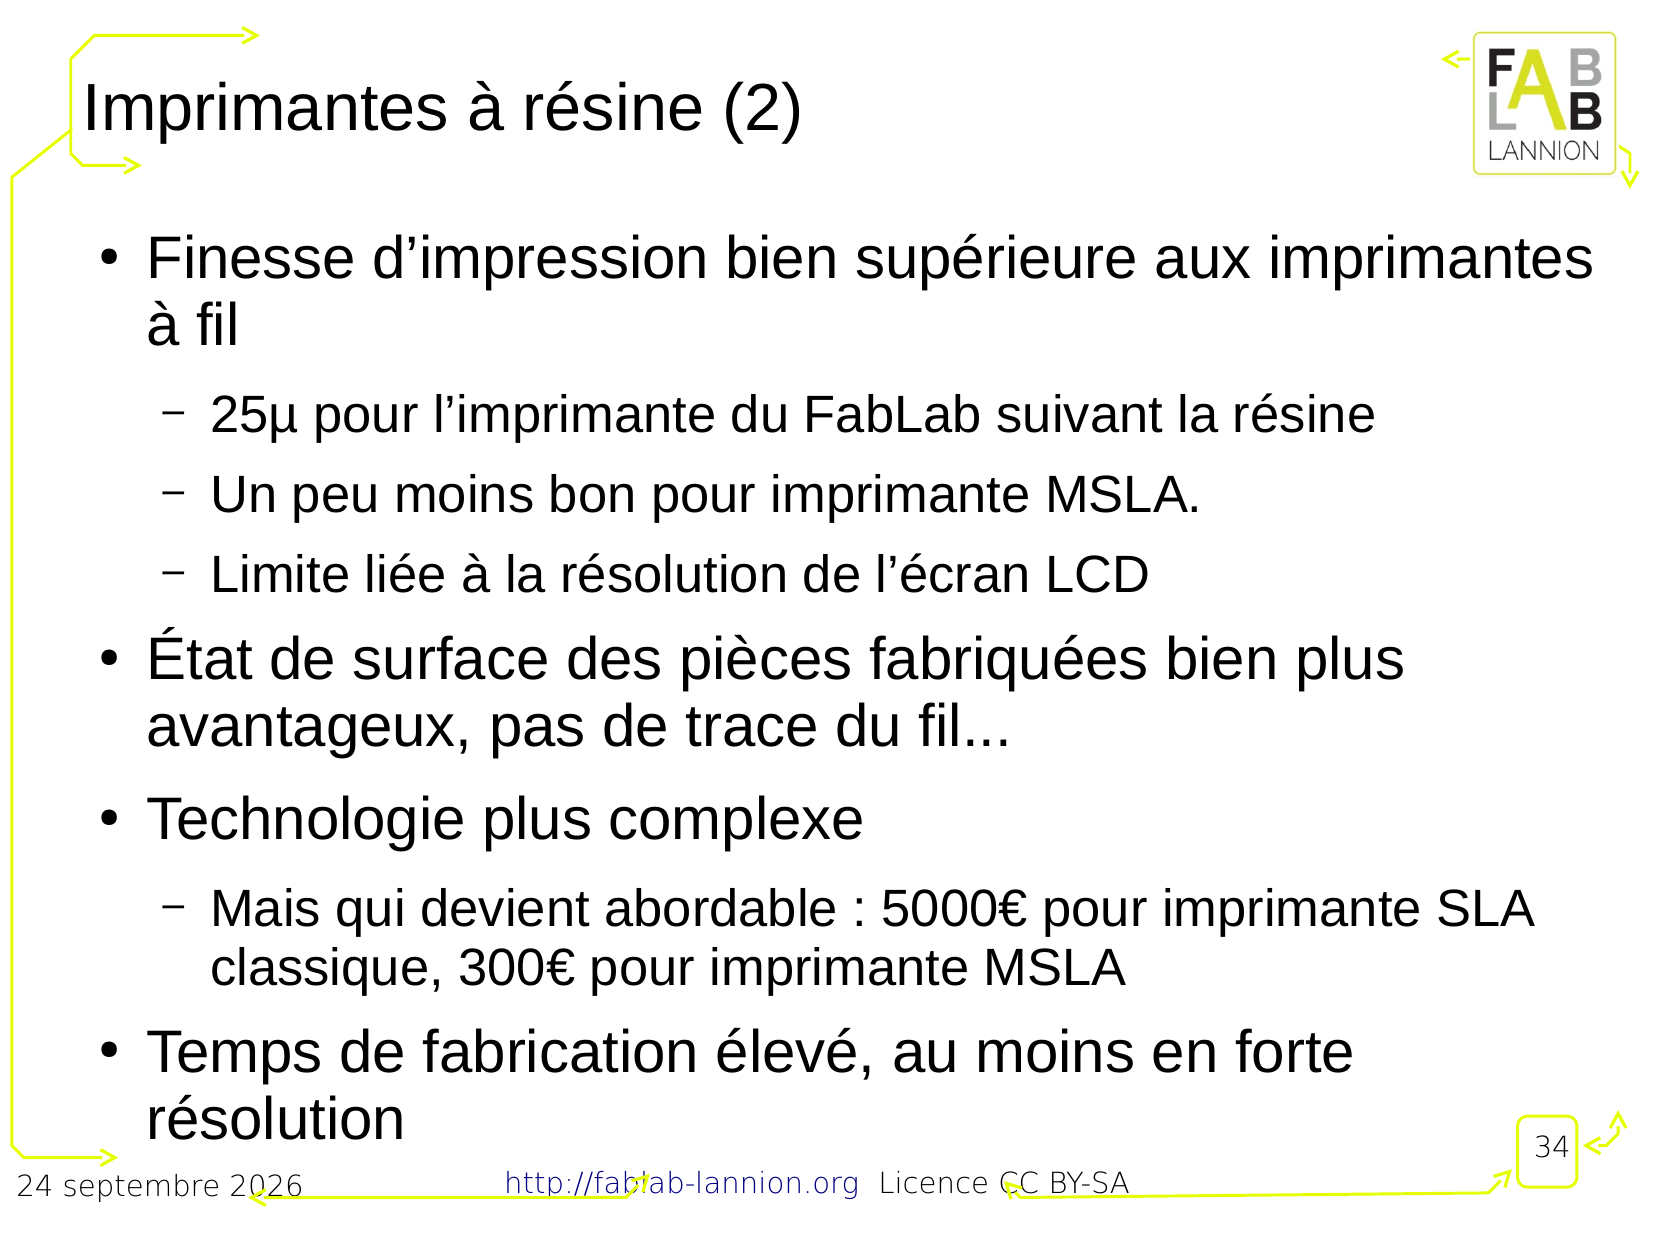

# Imprimantes à résine (2)
Finesse d’impression bien supérieure aux imprimantes à fil
25µ pour l’imprimante du FabLab suivant la résine
Un peu moins bon pour imprimante MSLA.
Limite liée à la résolution de l’écran LCD
État de surface des pièces fabriquées bien plus avantageux, pas de trace du fil...
Technologie plus complexe
Mais qui devient abordable : 5000€ pour imprimante SLA classique, 300€ pour imprimante MSLA
Temps de fabrication élevé, au moins en forte résolution
34